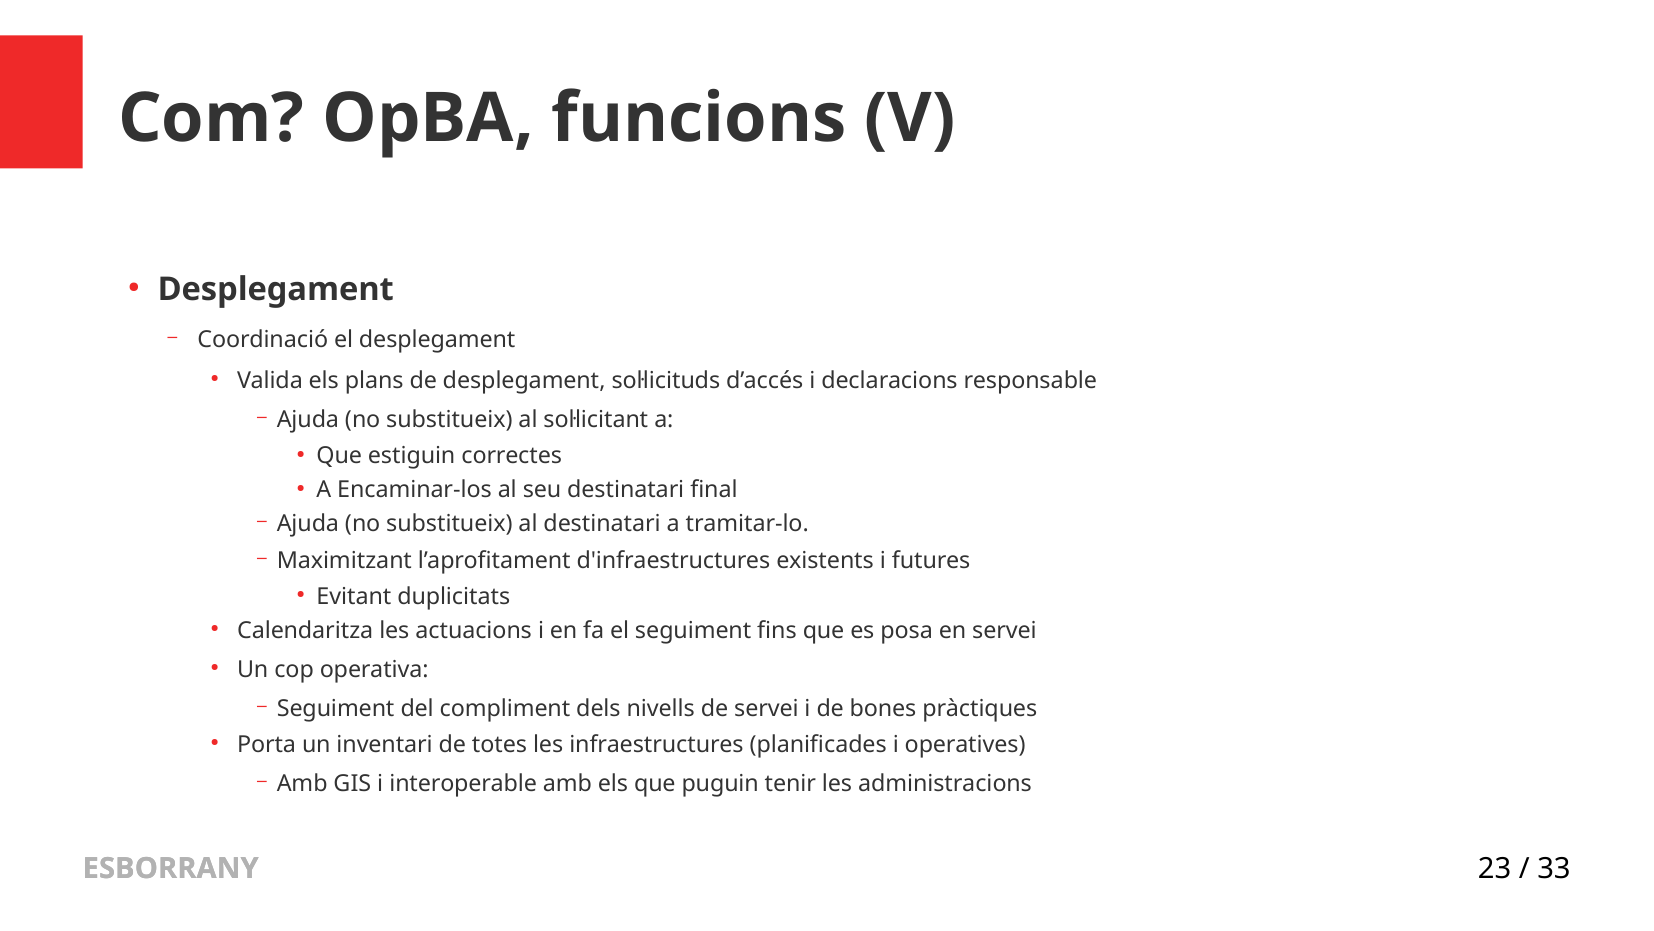

# Com? OpBA, funcions (V)
Desplegament
Coordinació el desplegament
Valida els plans de desplegament, sol·licituds d’accés i declaracions responsable
Ajuda (no substitueix) al sol·licitant a:
Que estiguin correctes
A Encaminar-los al seu destinatari final
Ajuda (no substitueix) al destinatari a tramitar-lo.
Maximitzant l’aprofitament d'infraestructures existents i futures
Evitant duplicitats
Calendaritza les actuacions i en fa el seguiment fins que es posa en servei
Un cop operativa:
Seguiment del compliment dels nivells de servei i de bones pràctiques
Porta un inventari de totes les infraestructures (planificades i operatives)
Amb GIS i interoperable amb els que puguin tenir les administracions
23